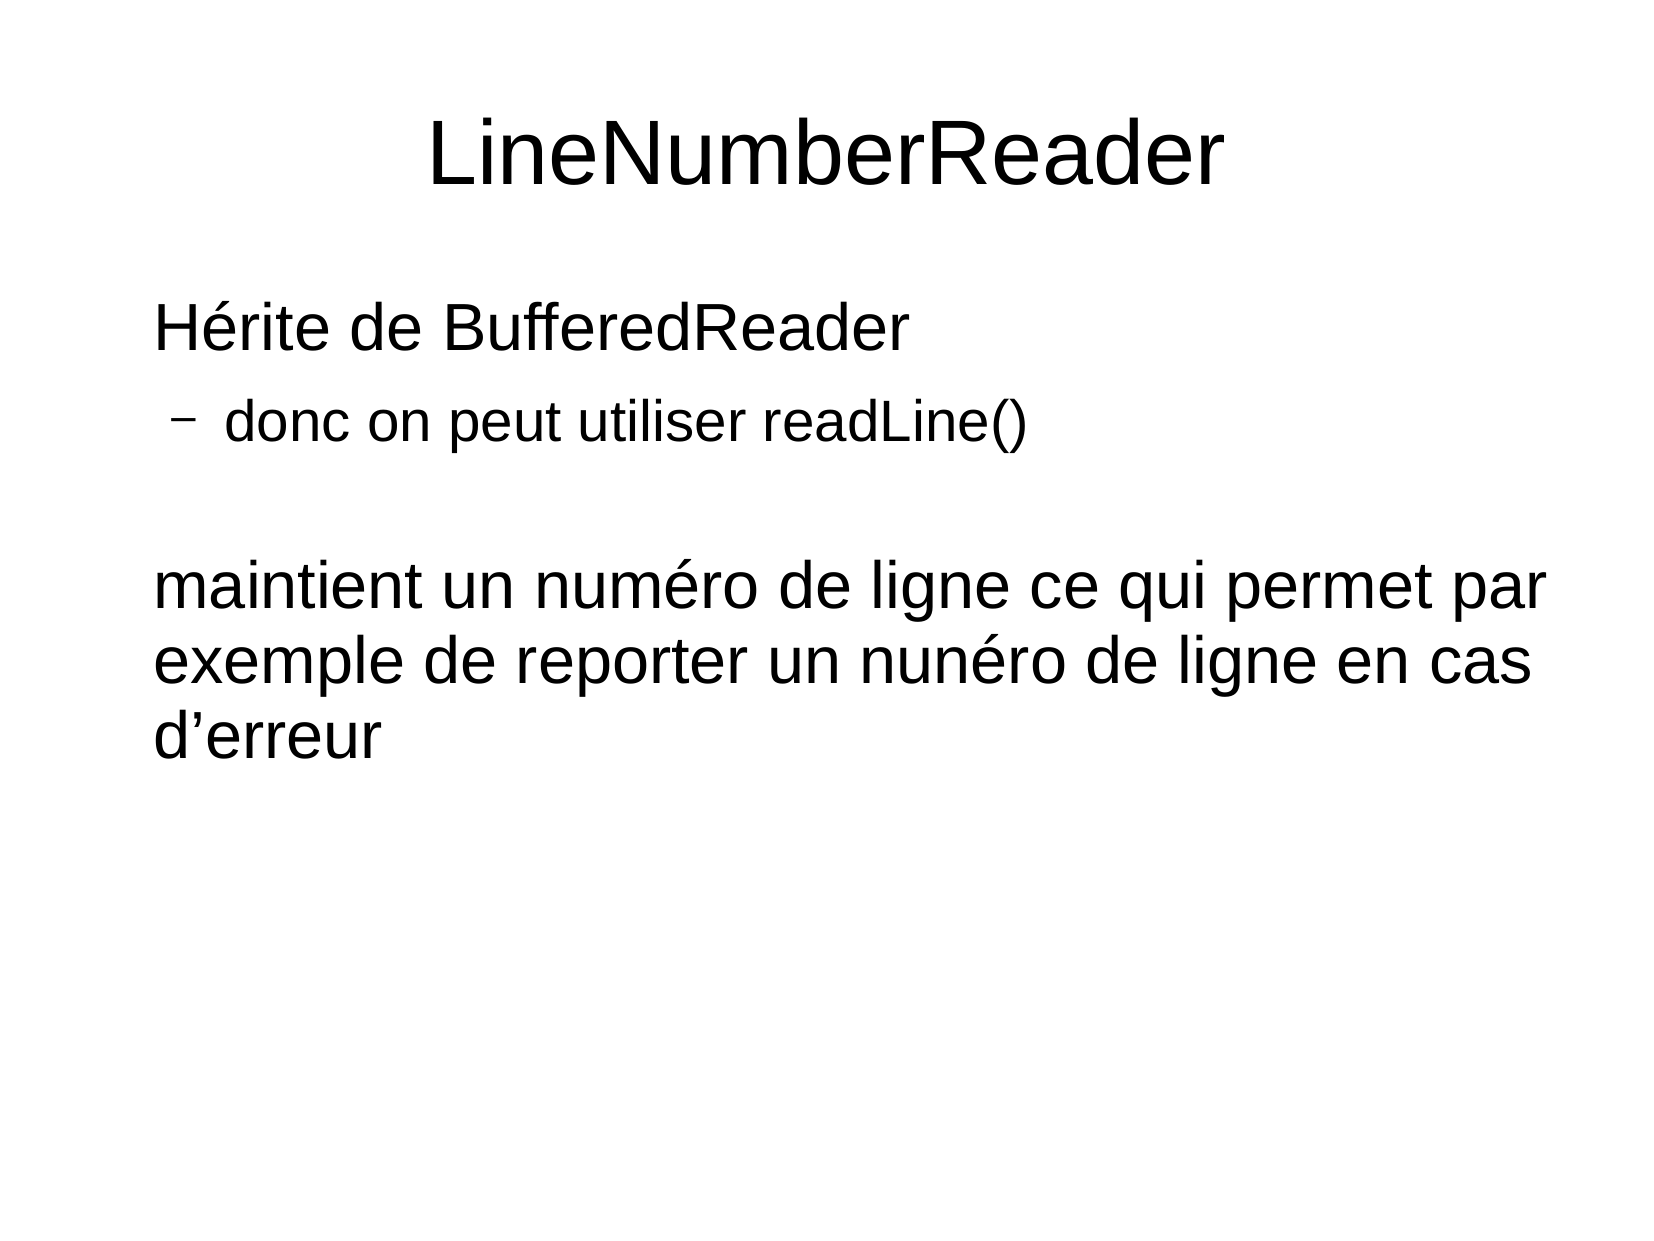

# LineNumberReader
Hérite de BufferedReader
donc on peut utiliser readLine()
maintient un numéro de ligne ce qui permet par exemple de reporter un nunéro de ligne en cas d’erreur